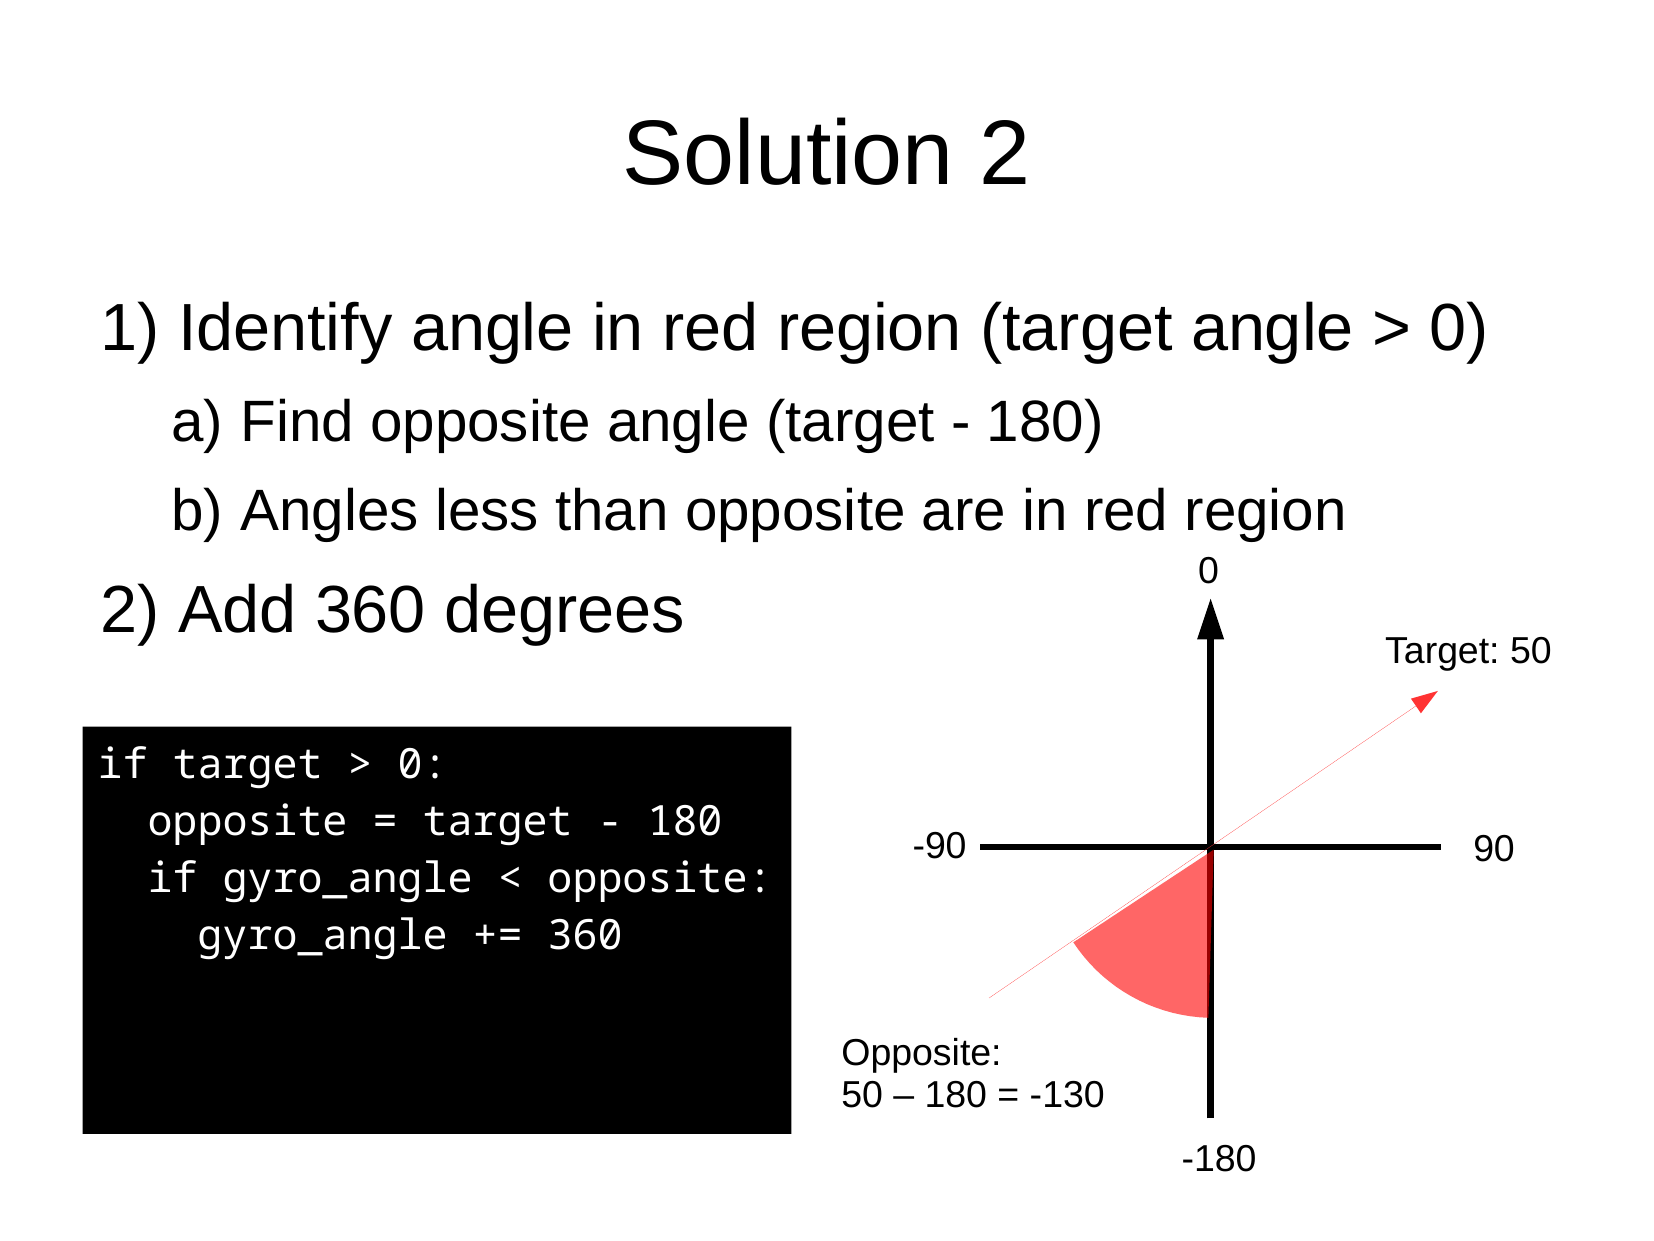

# Solution 2
 Identify angle in red region (target angle > 0)
 Find opposite angle (target - 180)
 Angles less than opposite are in red region
 Add 360 degrees
0
-90
90
-180
Target: 50
if target > 0:
 opposite = target - 180
 if gyro_angle < opposite:
 gyro_angle += 360
Opposite:
50 – 180 = -130